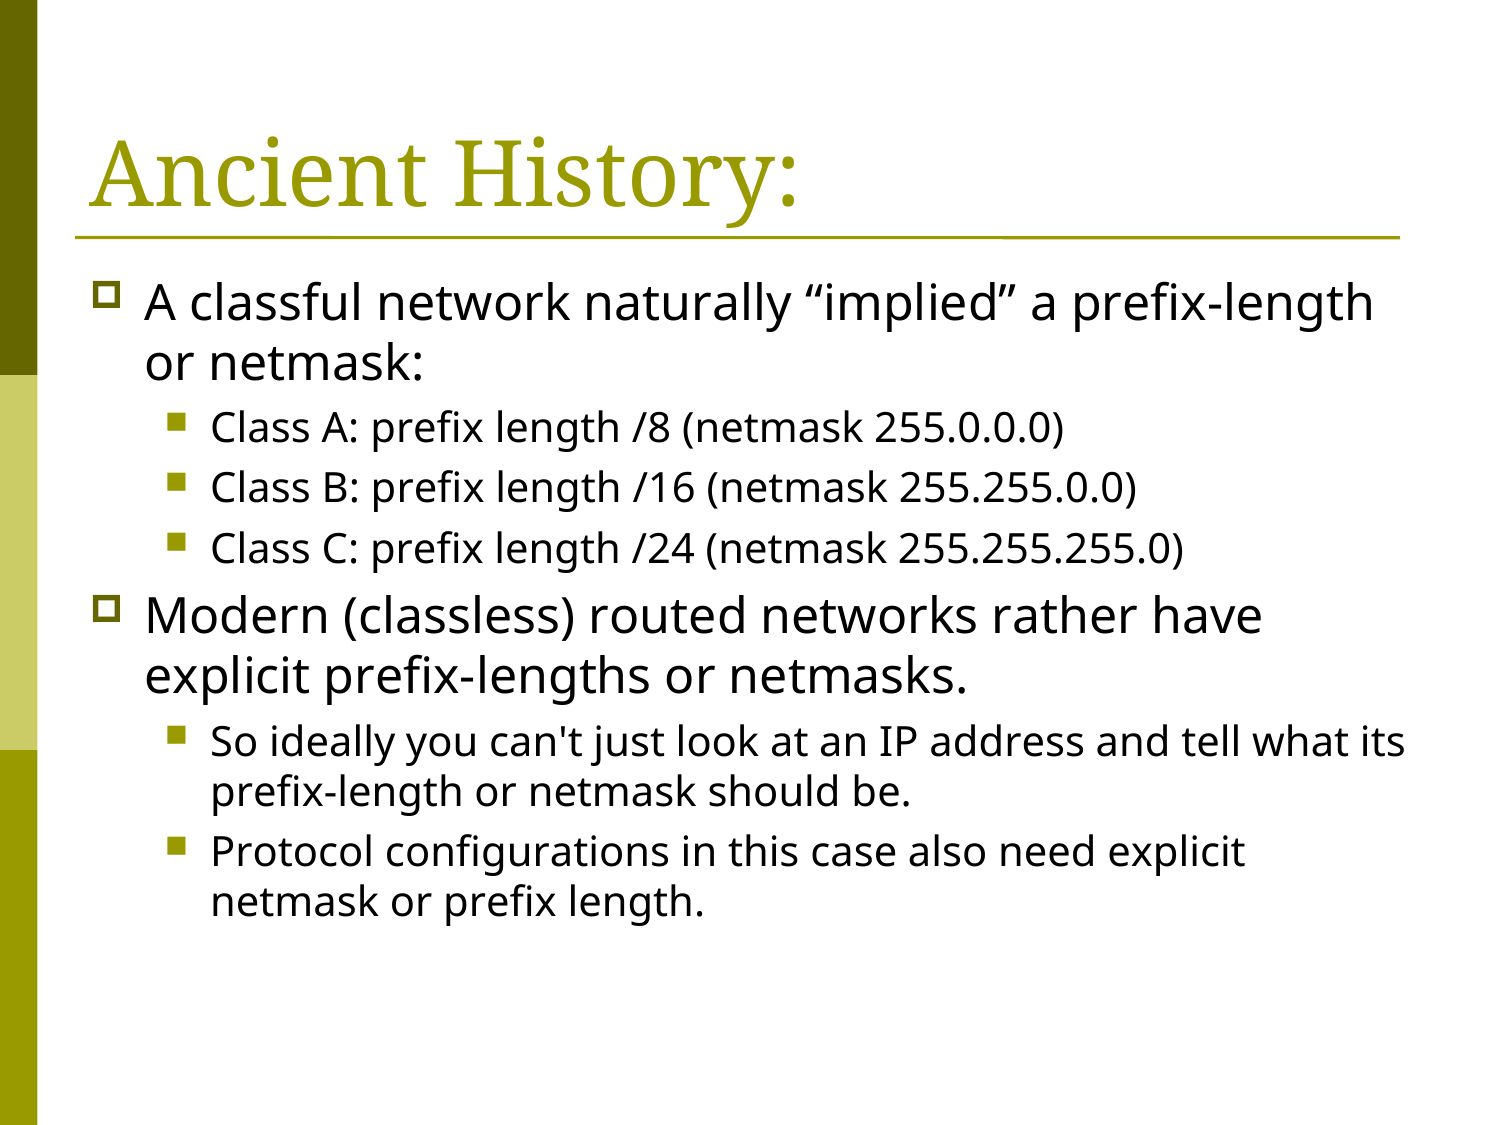

# Ancient History:
A classful network naturally “implied” a prefix-length or netmask:
Class A: prefix length /8 (netmask 255.0.0.0)
Class B: prefix length /16 (netmask 255.255.0.0)
Class C: prefix length /24 (netmask 255.255.255.0)
Modern (classless) routed networks rather have explicit prefix-lengths or netmasks.
So ideally you can't just look at an IP address and tell what its prefix-length or netmask should be.
Protocol configurations in this case also need explicit netmask or prefix length.